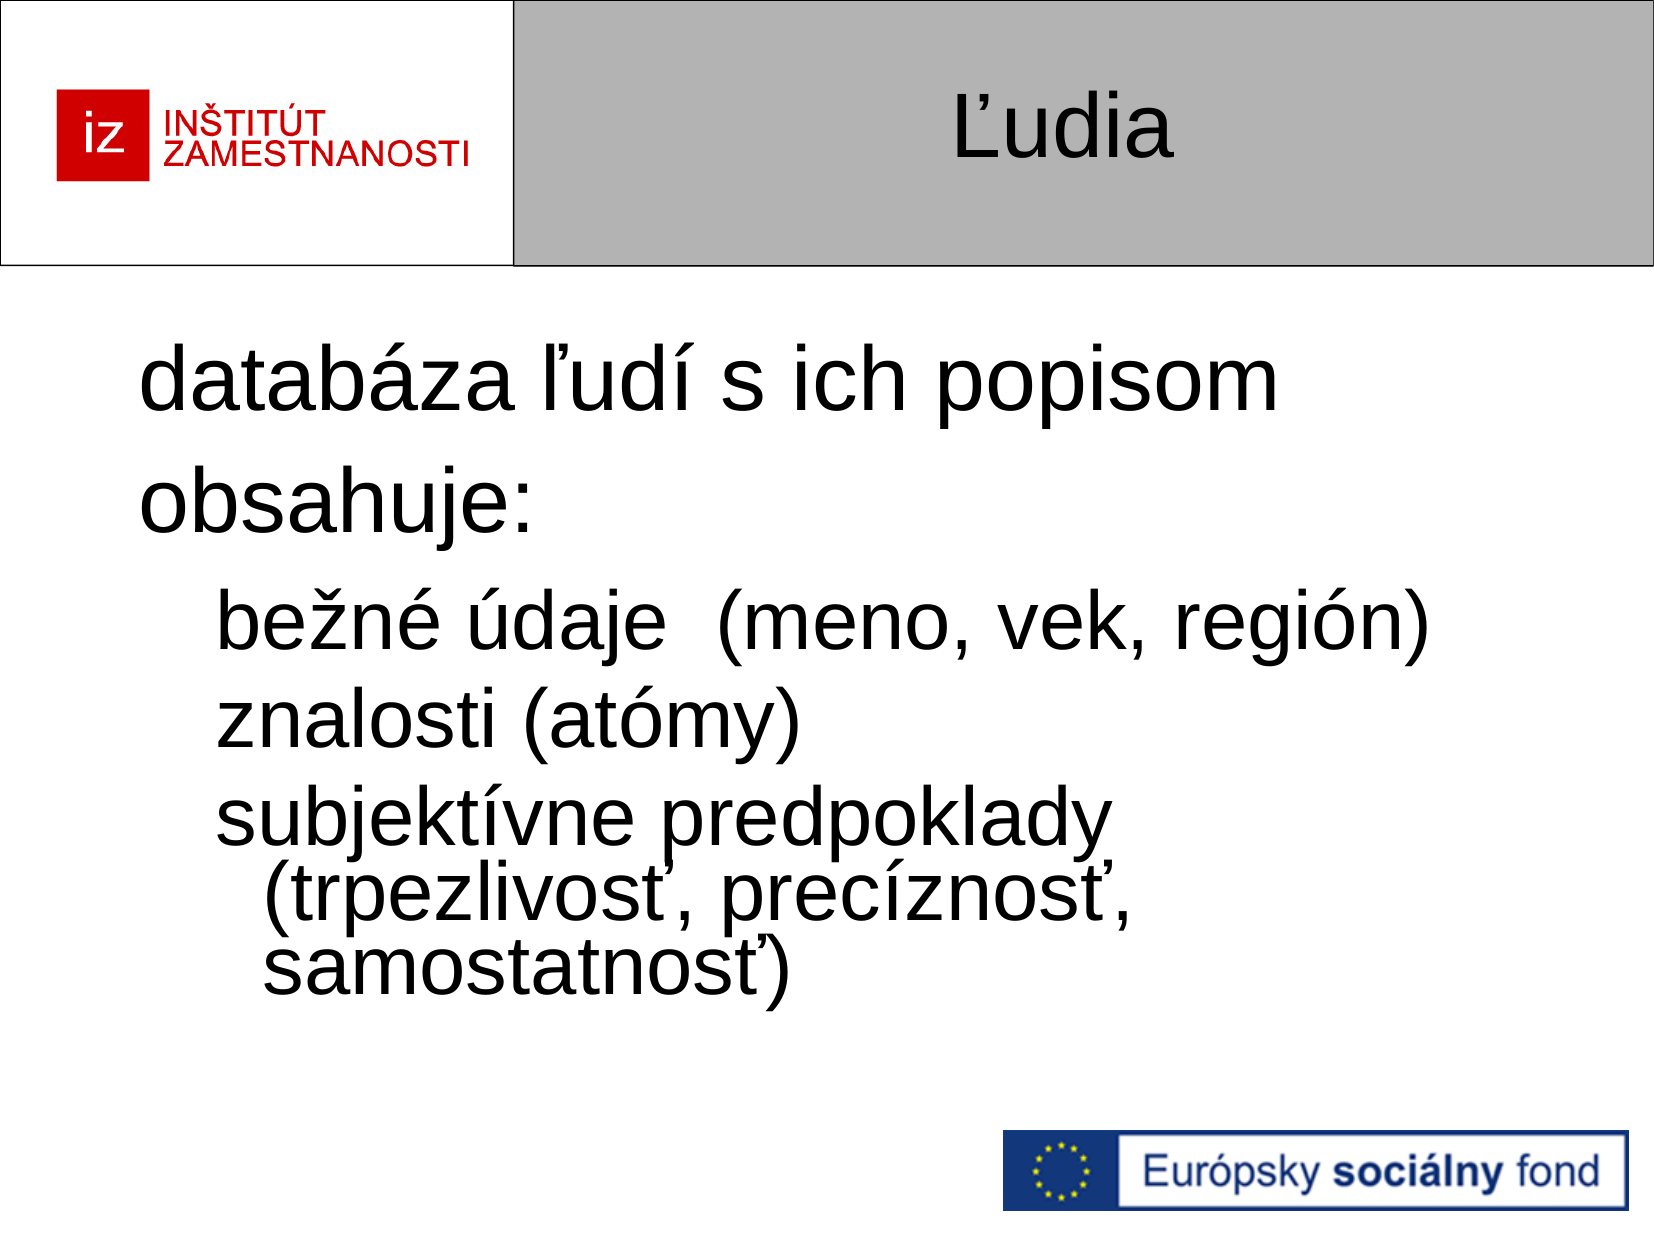

# Ľudia
databáza ľudí s ich popisom
obsahuje:
bežné údaje (meno, vek, región)
znalosti (atómy)
subjektívne predpoklady (trpezlivosť, precíznosť, samostatnosť)